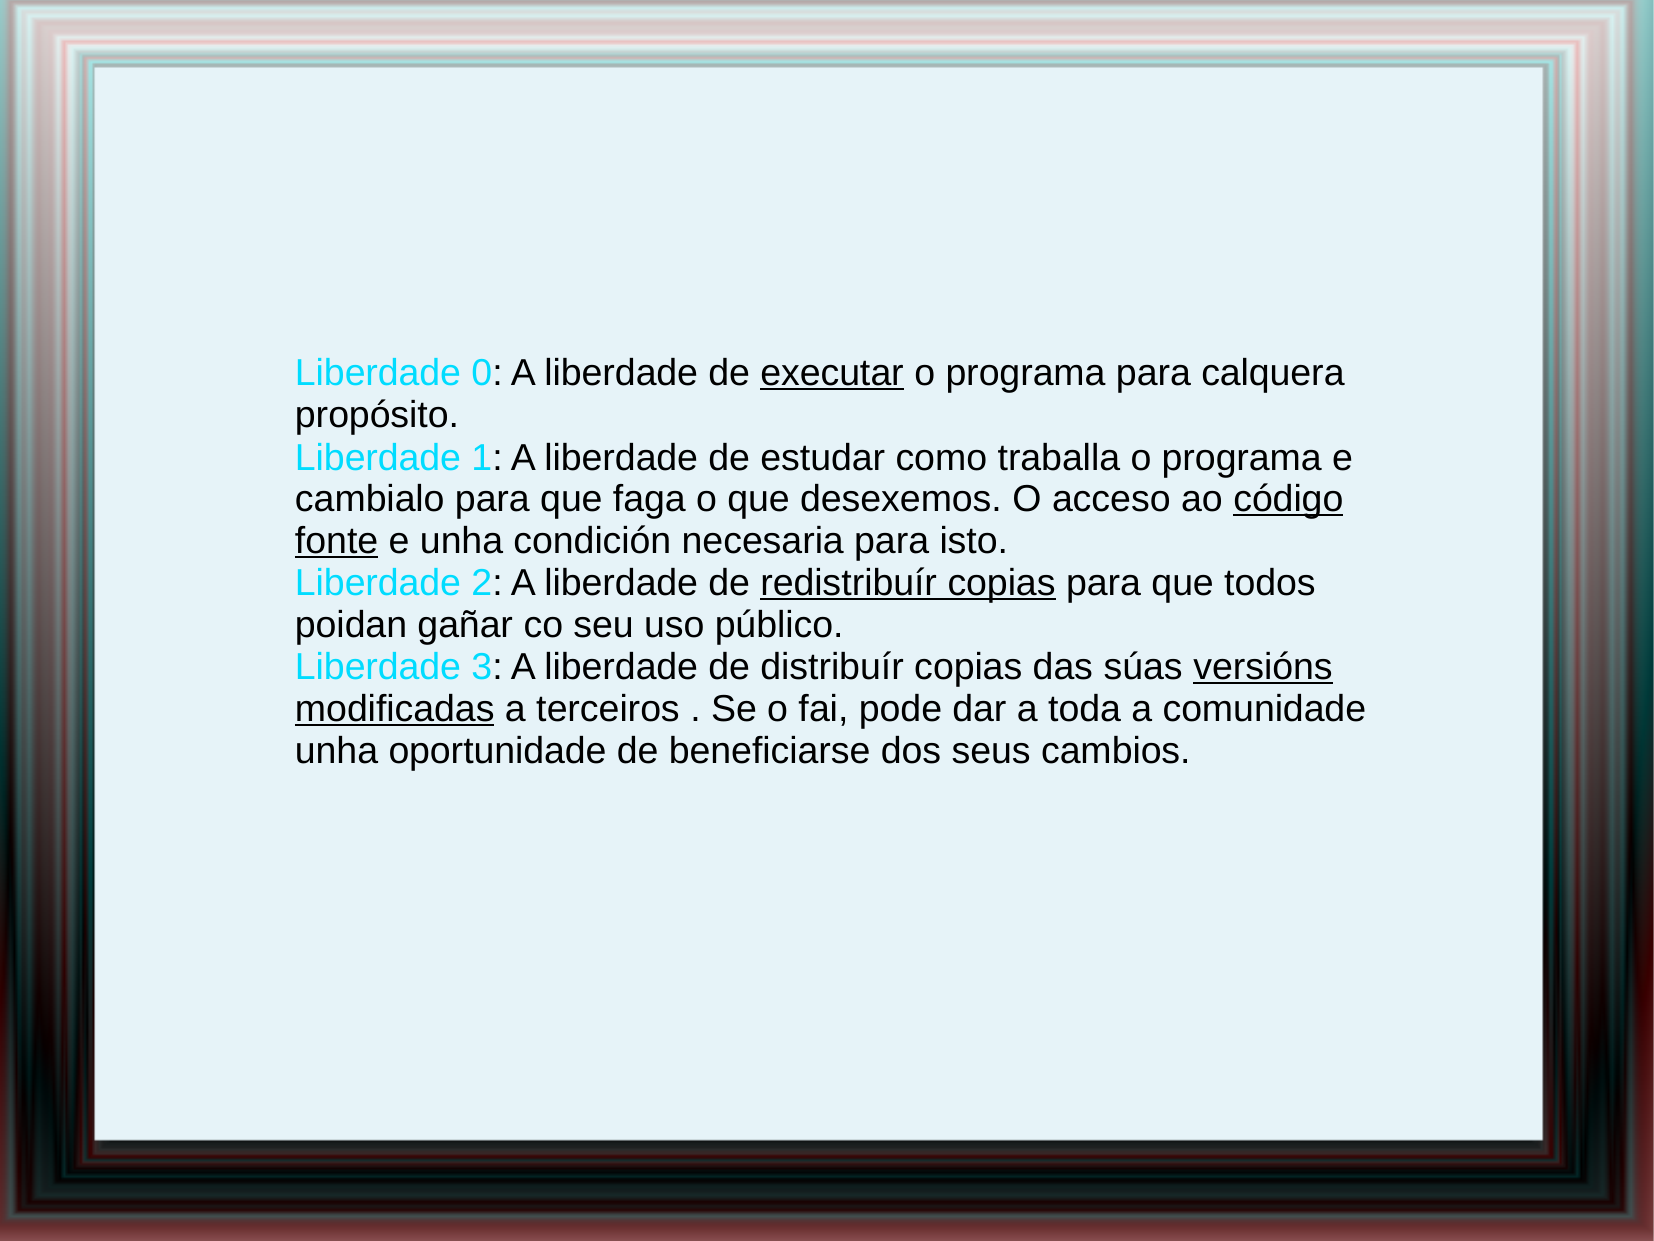

Liberdade 0: A liberdade de executar o programa para calquera propósito.
Liberdade 1: A liberdade de estudar como traballa o programa e cambialo para que faga o que desexemos. O acceso ao código fonte e unha condición necesaria para isto.
Liberdade 2: A liberdade de redistribuír copias para que todos poidan gañar co seu uso público.
Liberdade 3: A liberdade de distribuír copias das súas versións modificadas a terceiros . Se o fai, pode dar a toda a comunidade unha oportunidade de beneficiarse dos seus cambios.